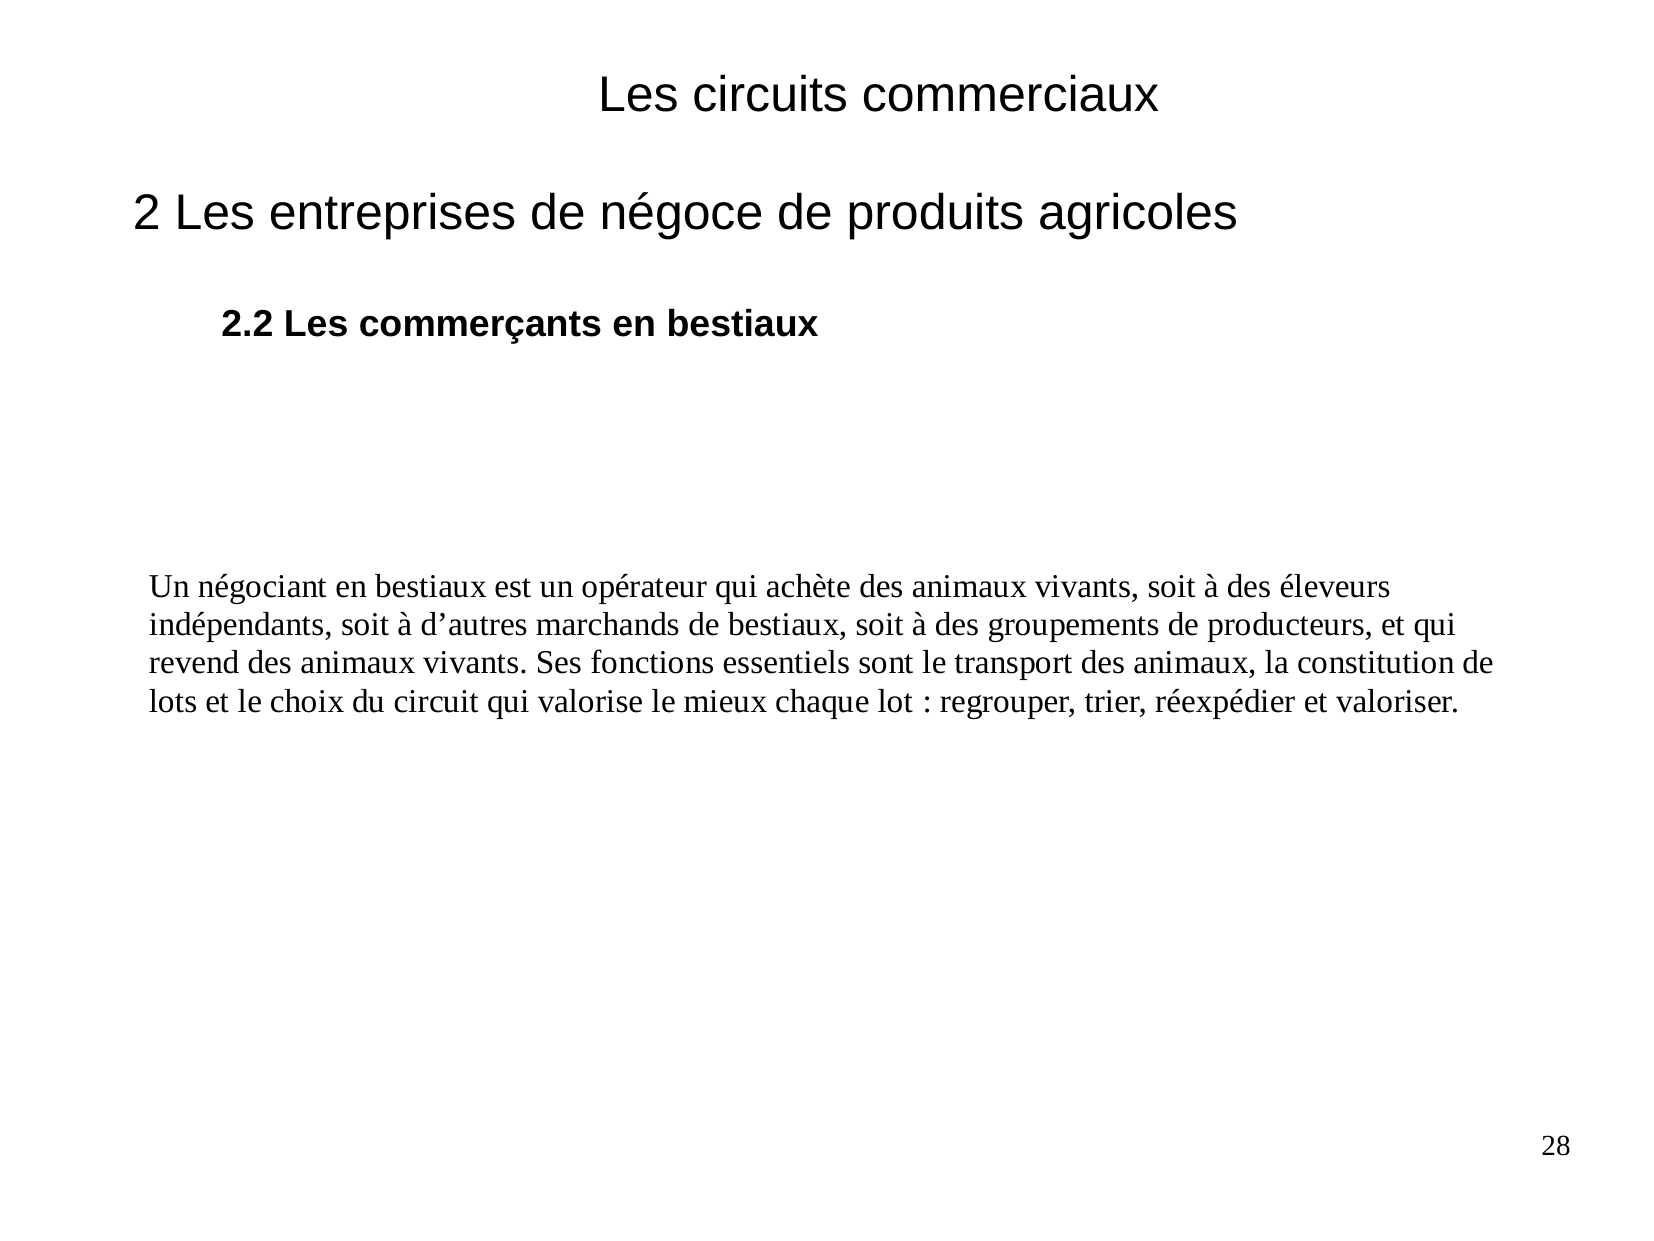

Les circuits commerciaux
2 Les entreprises de négoce de produits agricoles
2.2 Les commerçants en bestiaux
28